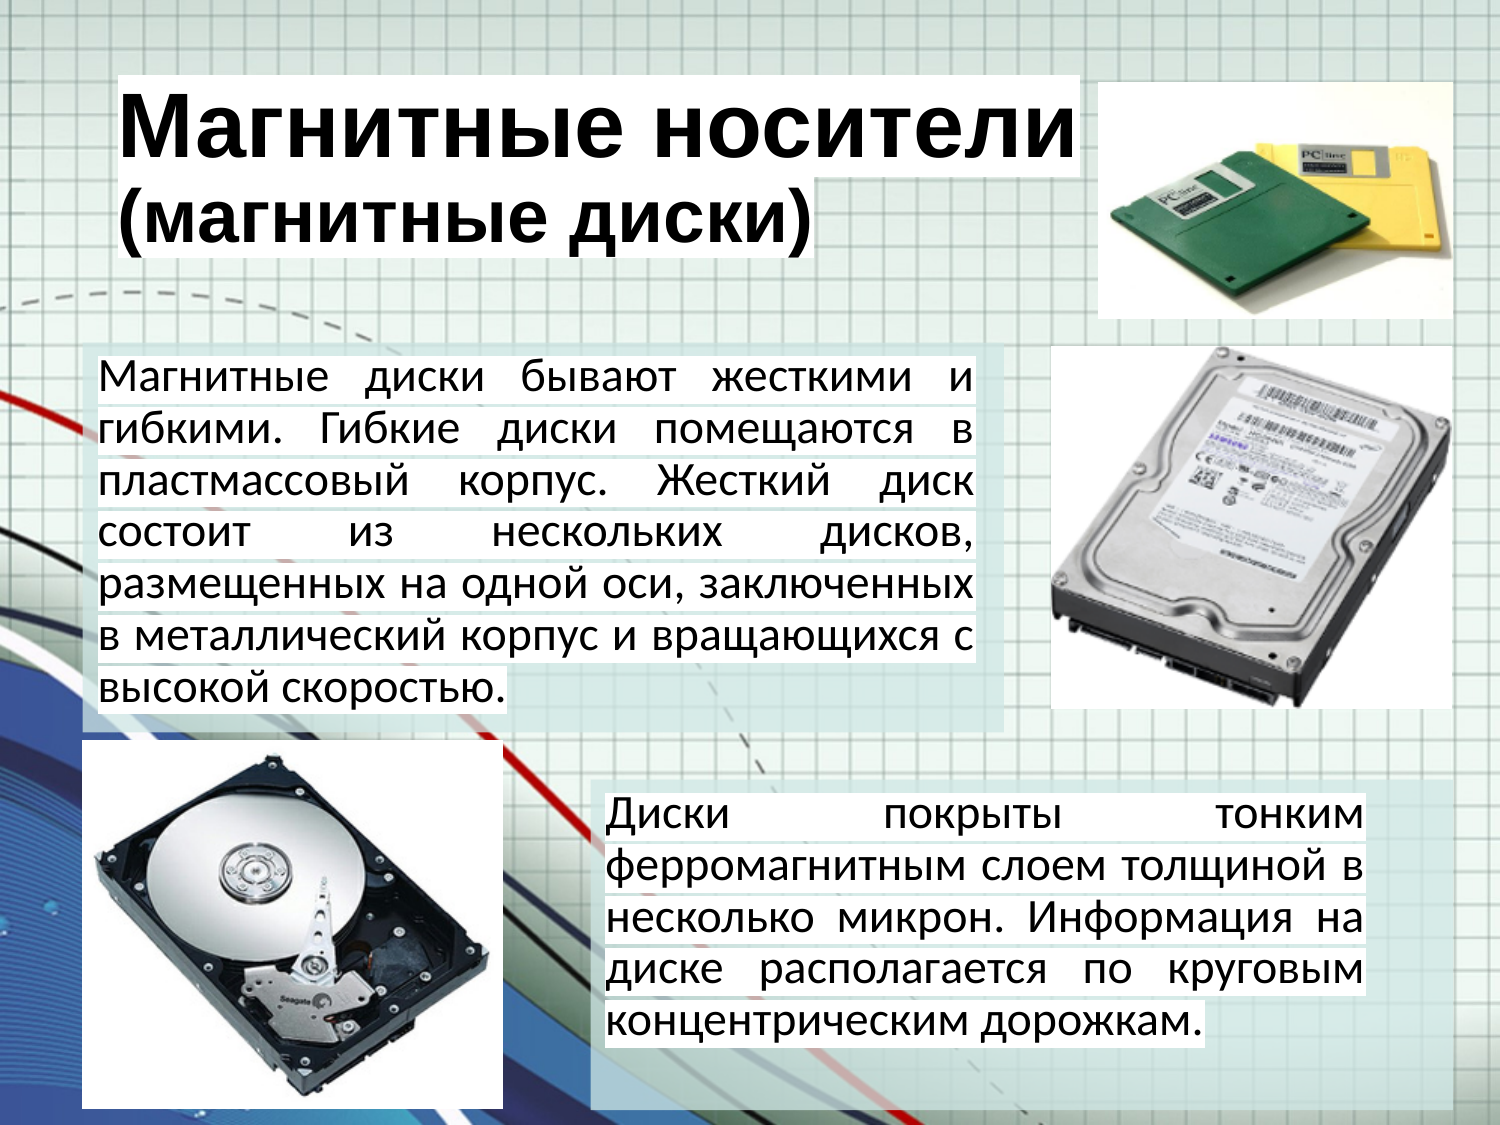

# Магнитные носители (магнитные диски)
Магнитные диски бывают жесткими и гибкими. Гибкие диски помещаются в пластмассовый корпус. Жесткий диск состоит из нескольких дисков, размещенных на одной оси, заключенных в металлический корпус и вращающихся с высокой скоростью.
Диски покрыты тонким ферромагнитным слоем толщиной в несколько микрон. Информация на диске располагается по круговым концентрическим дорожкам.